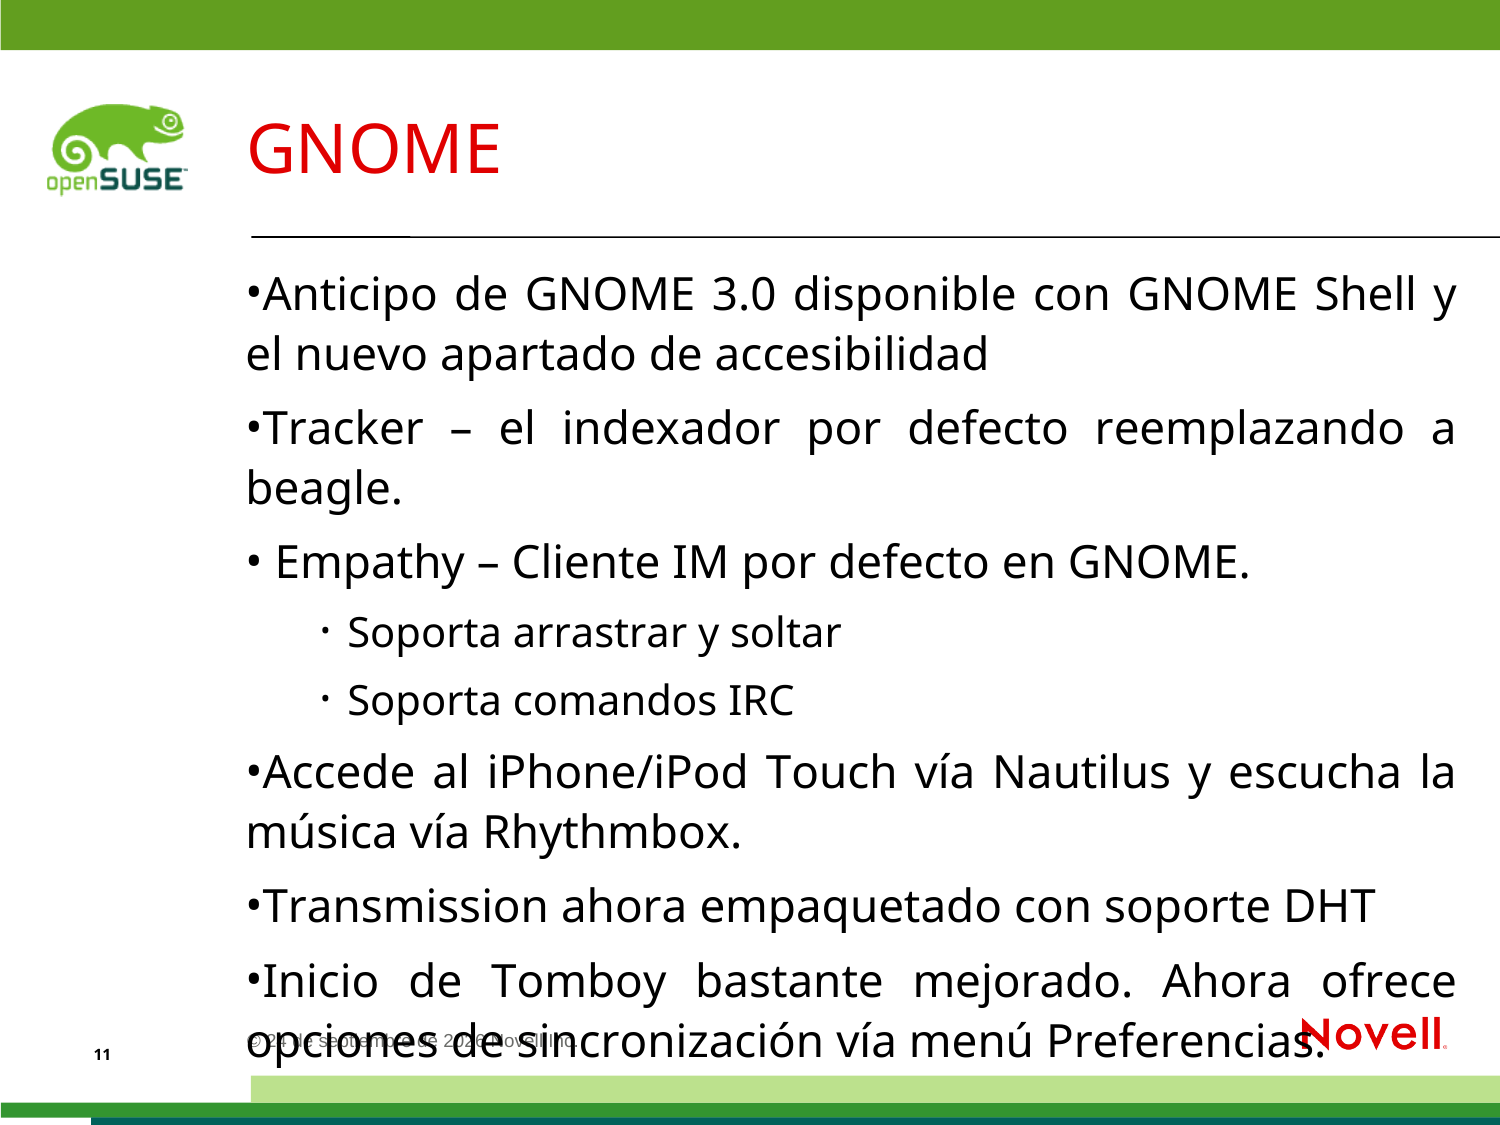

# GNOME
Anticipo de GNOME 3.0 disponible con GNOME Shell y el nuevo apartado de accesibilidad
Tracker – el indexador por defecto reemplazando a beagle.
 Empathy – Cliente IM por defecto en GNOME.
Soporta arrastrar y soltar
Soporta comandos IRC
Accede al iPhone/iPod Touch vía Nautilus y escucha la música vía Rhythmbox.
Transmission ahora empaquetado con soporte DHT
Inicio de Tomboy bastante mejorado. Ahora ofrece opciones de sincronización vía menú Preferencias.